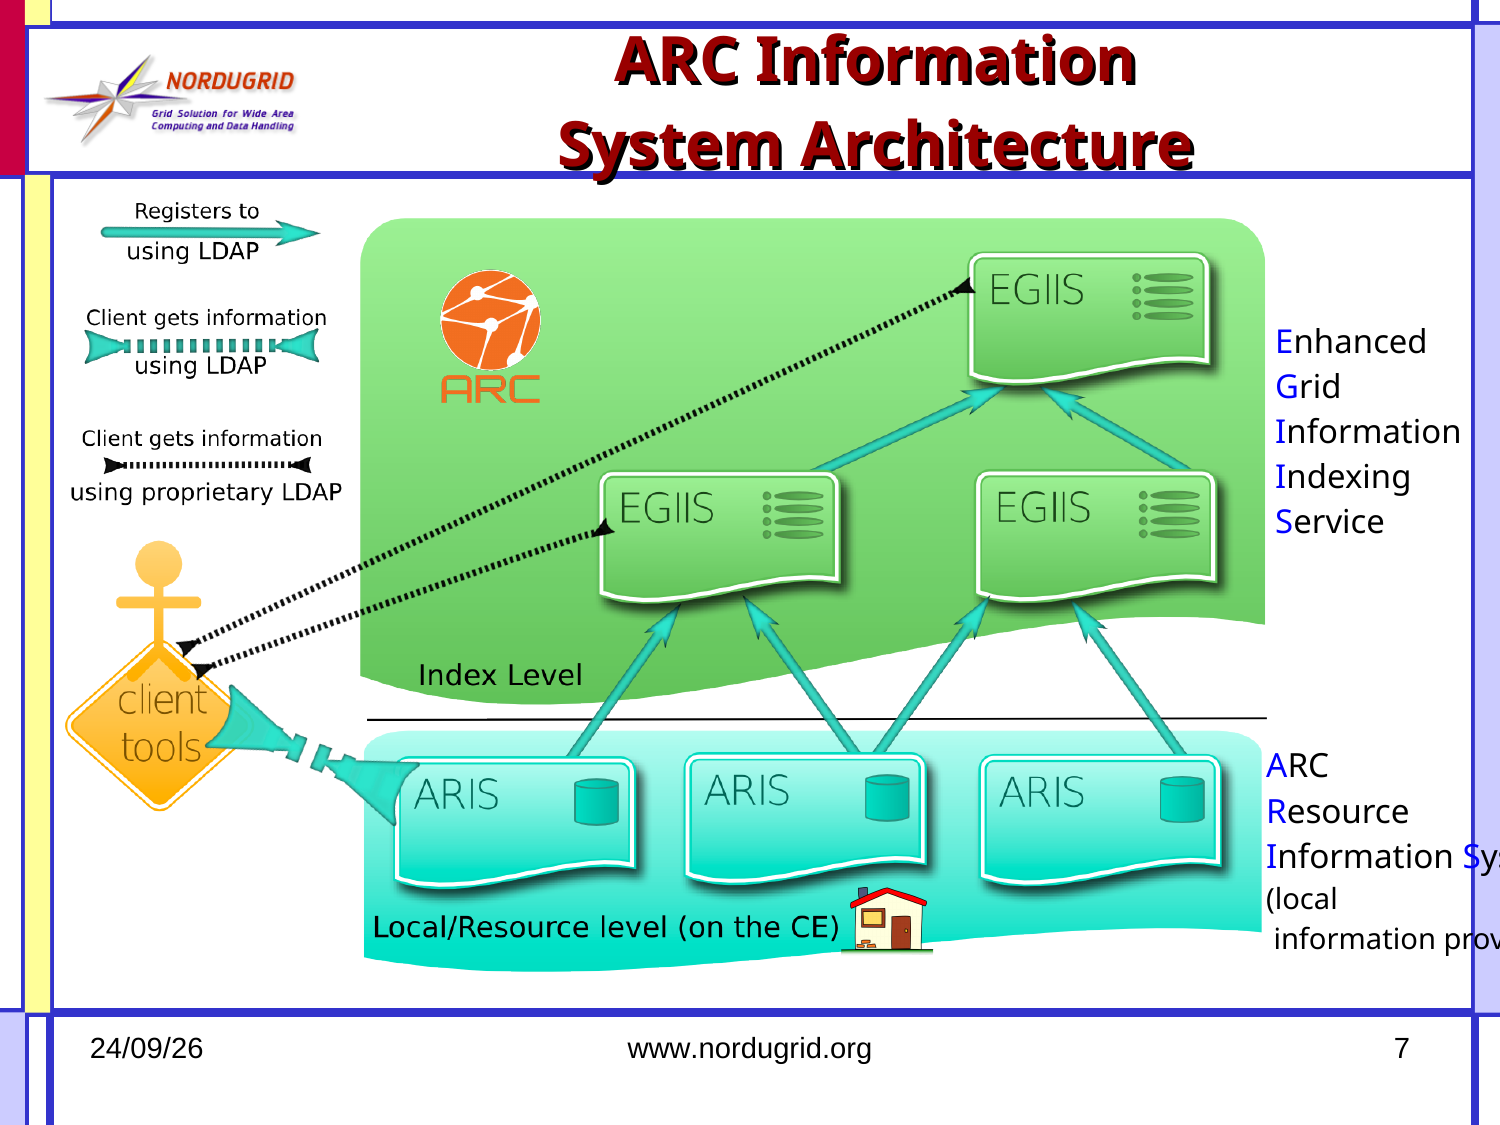

# ARC Information System Architecture
Enhanced
Grid
Information Indexing
Service
ARC
Resource Information System
(local
 information provider)
www.nordugrid.org
7